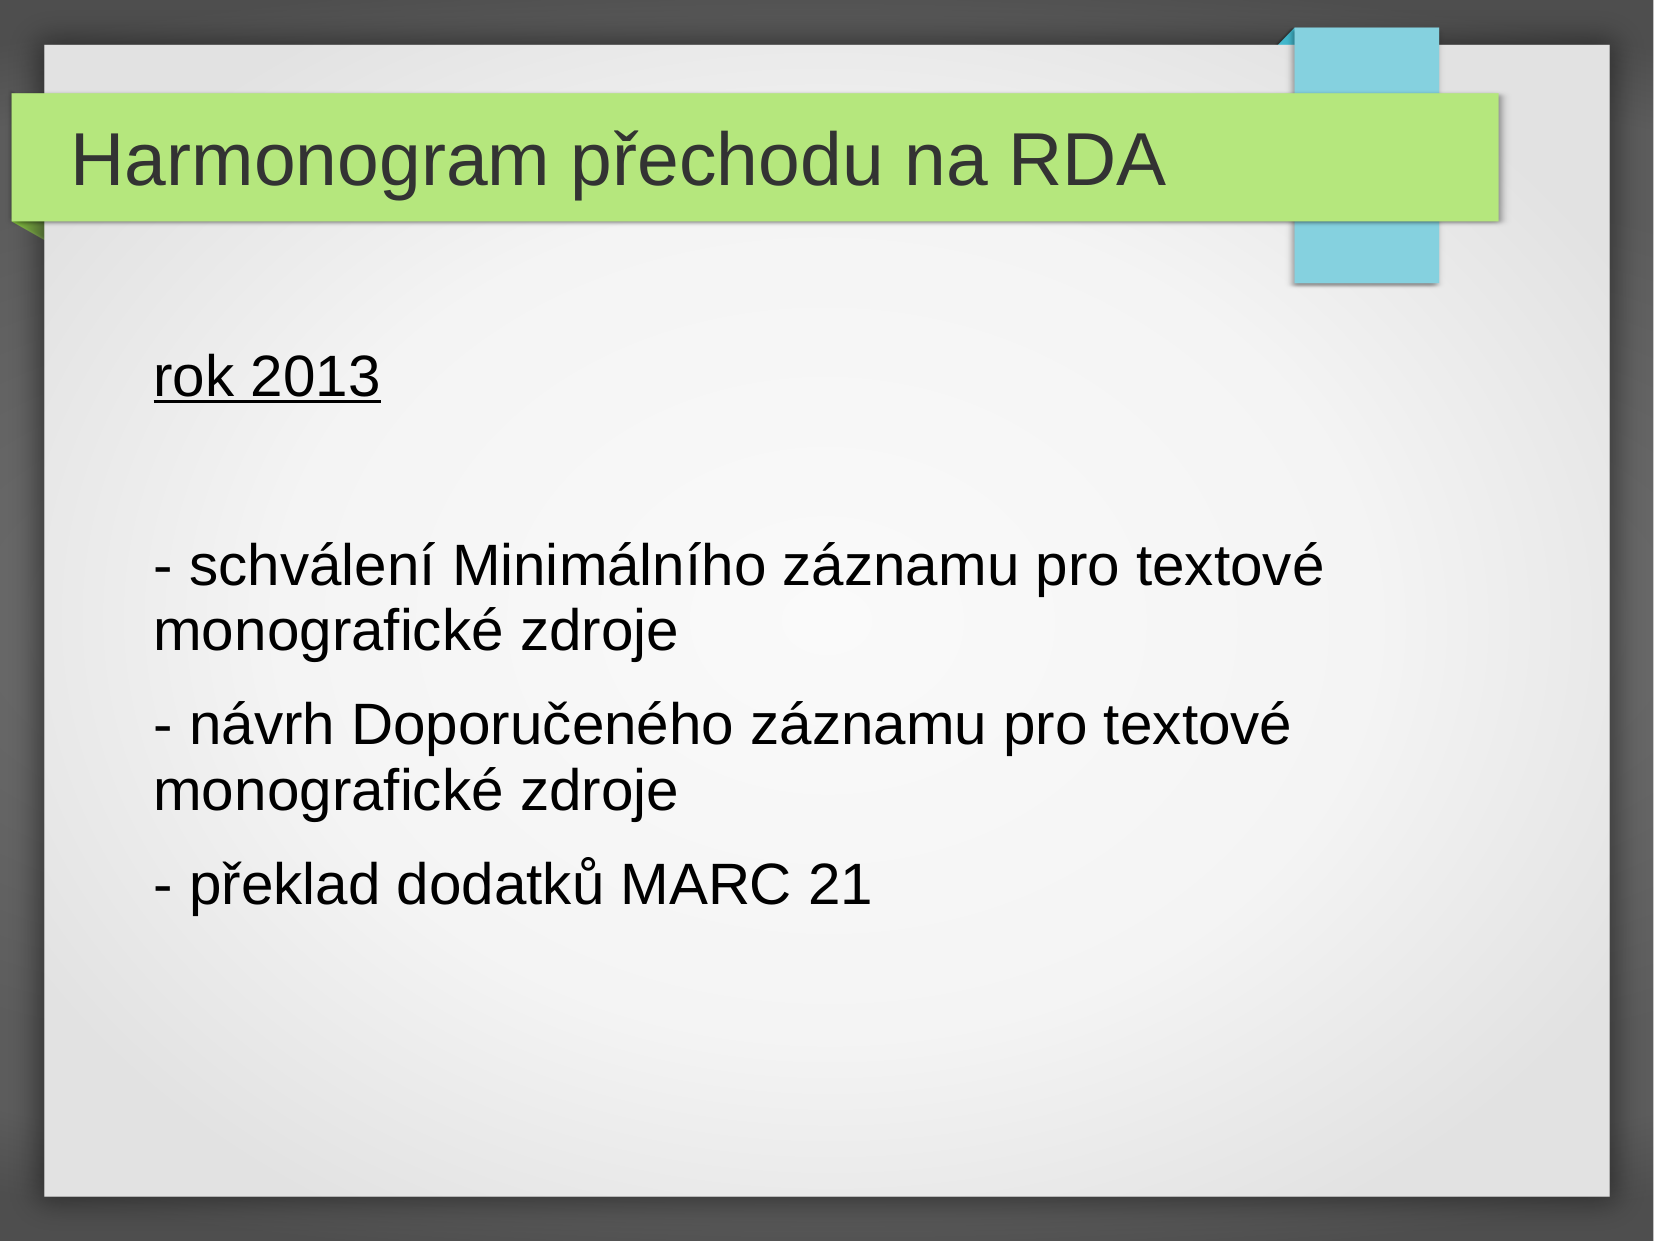

# Harmonogram přechodu na RDA
rok 2013
- schválení Minimálního záznamu pro textové monografické zdroje
- návrh Doporučeného záznamu pro textové monografické zdroje
- překlad dodatků MARC 21